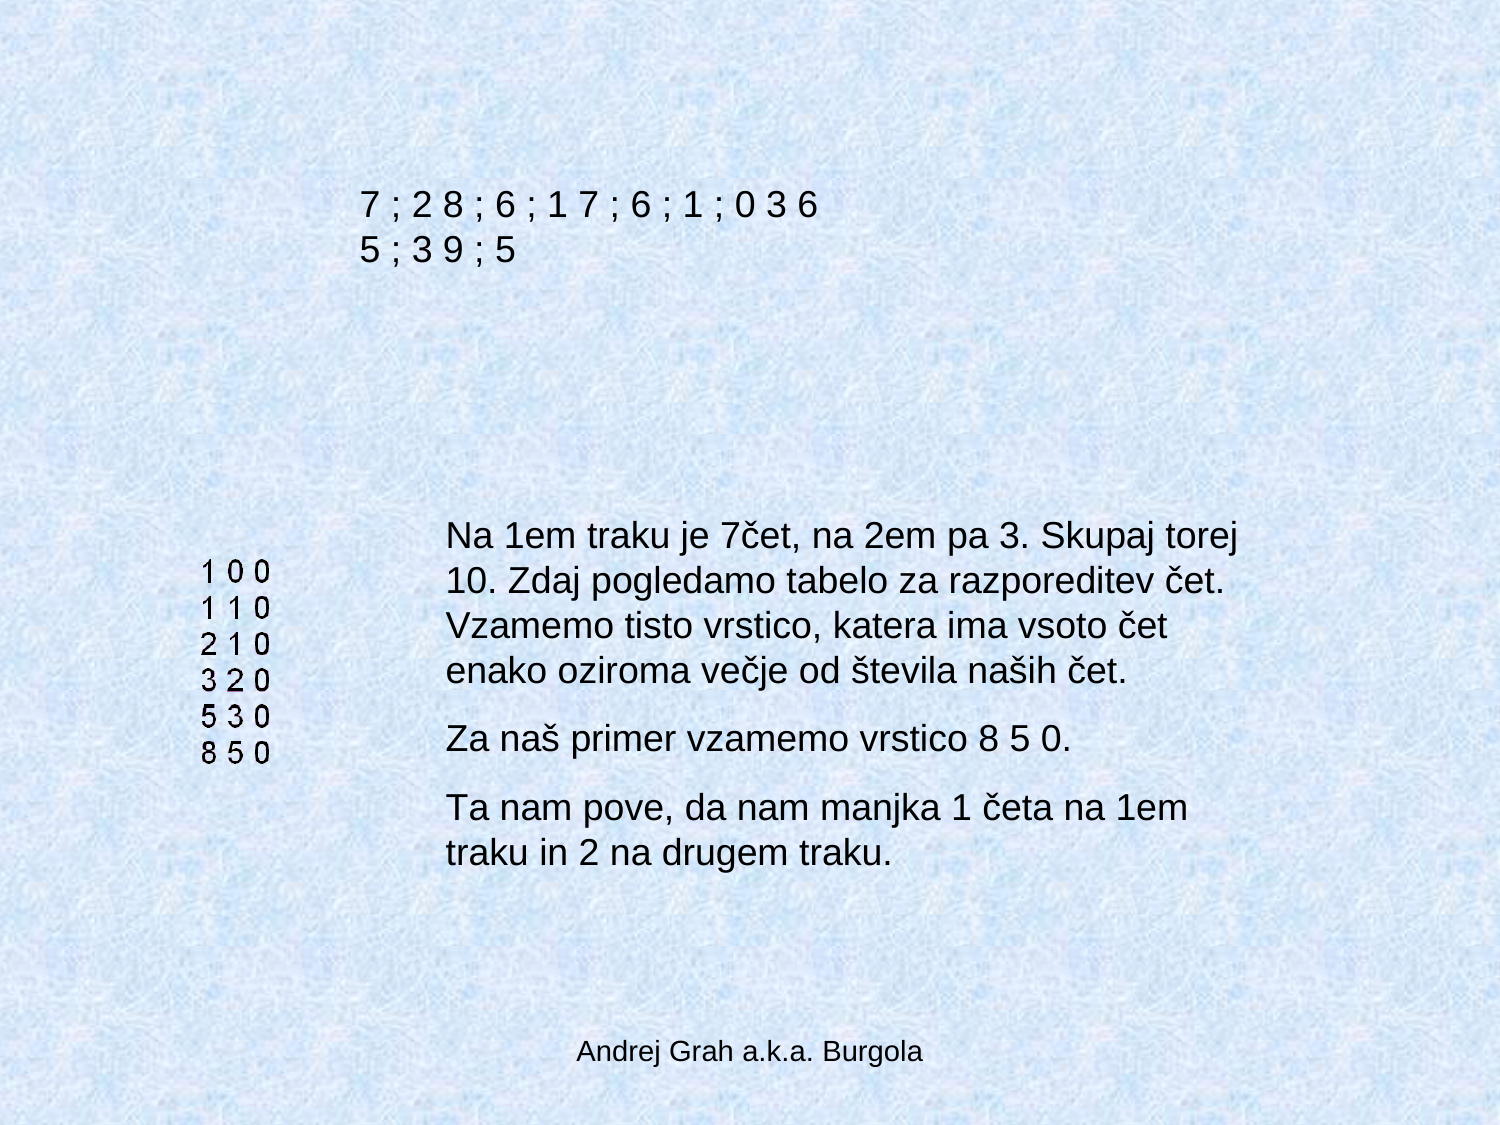

7 ; 2 8 ; 6 ; 1 7 ; 6 ; 1 ; 0 3 6
	5 ; 3 9 ; 5
Na 1em traku je 7čet, na 2em pa 3. Skupaj torej 10. Zdaj pogledamo tabelo za razporeditev čet. Vzamemo tisto vrstico, katera ima vsoto čet enako oziroma večje od števila naših čet.
Za naš primer vzamemo vrstico 8 5 0.
Ta nam pove, da nam manjka 1 četa na 1em traku in 2 na drugem traku.
Andrej Grah a.k.a. Burgola